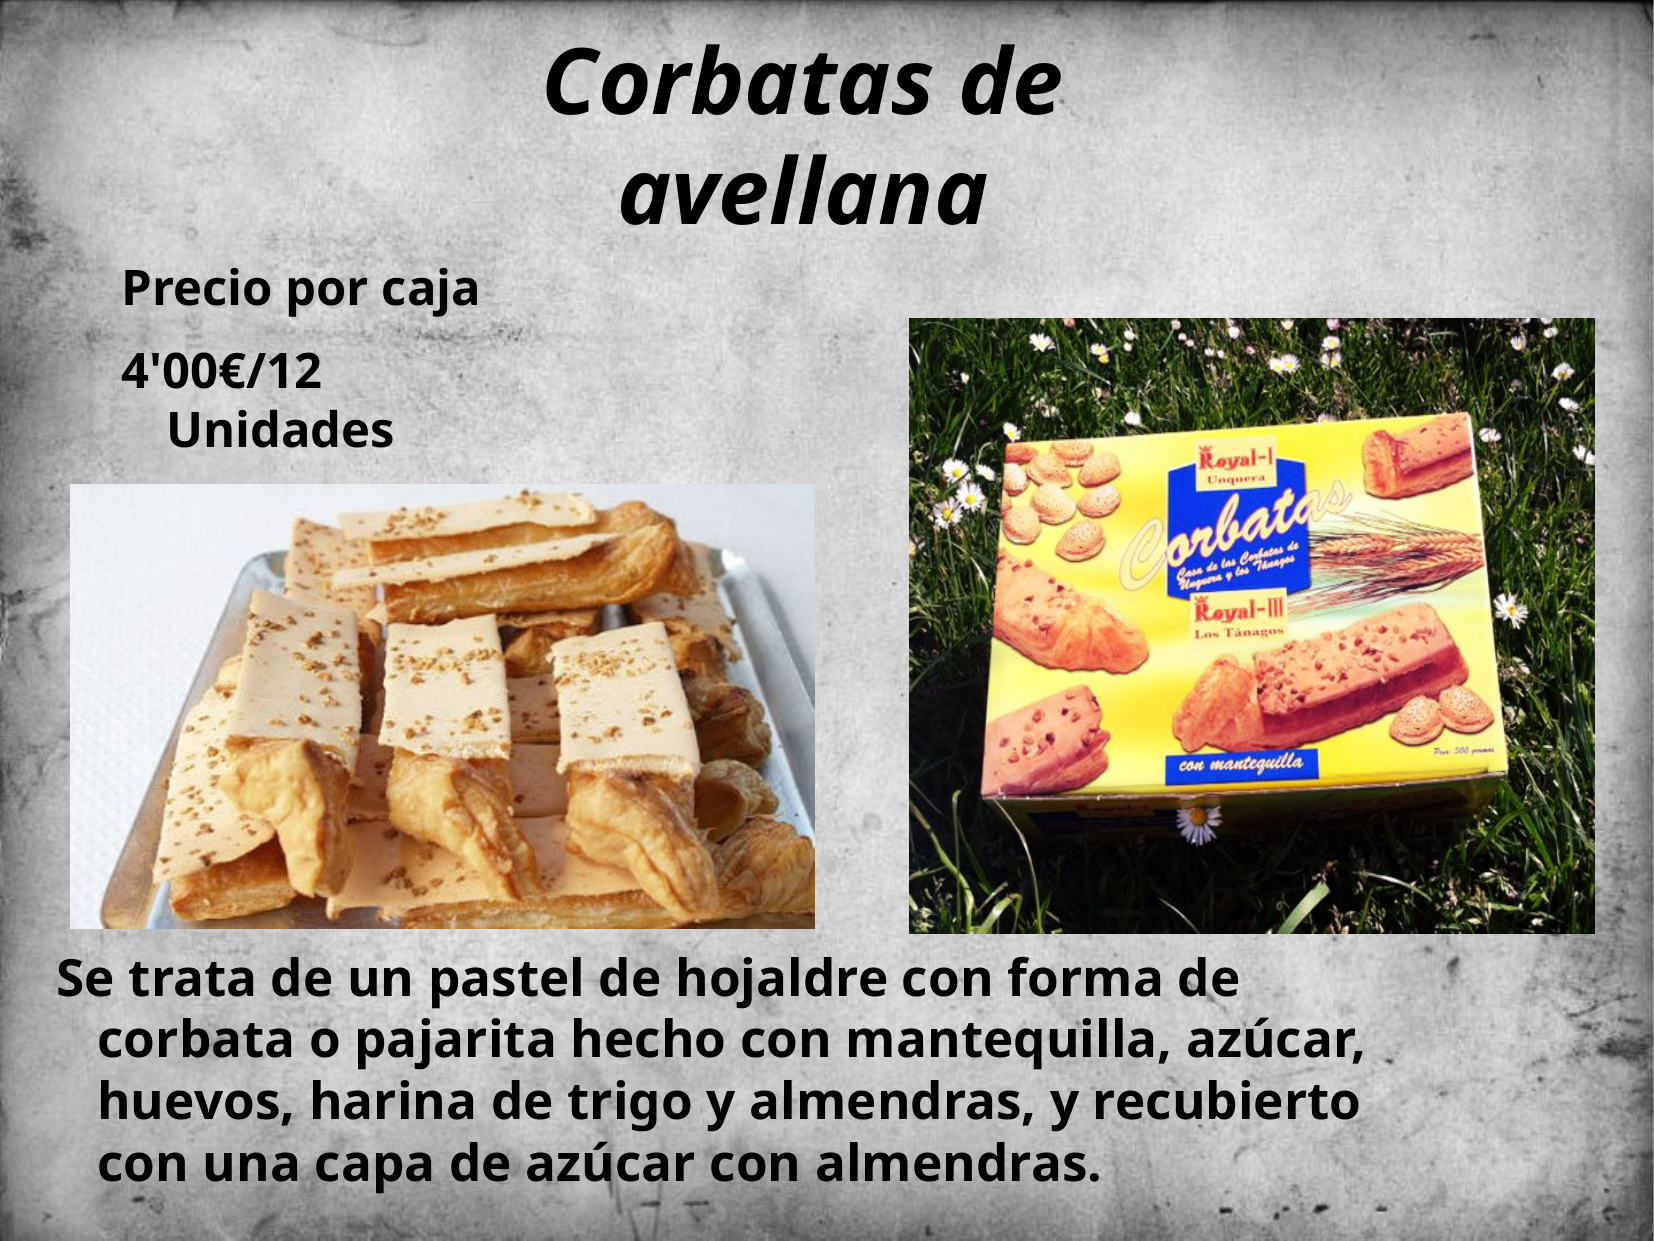

# Corbatas de avellana
Precio por caja
4'00€/12 Unidades
Se trata de un pastel de hojaldre con forma de corbata o pajarita hecho con mantequilla, azúcar, huevos, harina de trigo y almendras, y recubierto con una capa de azúcar con almendras.